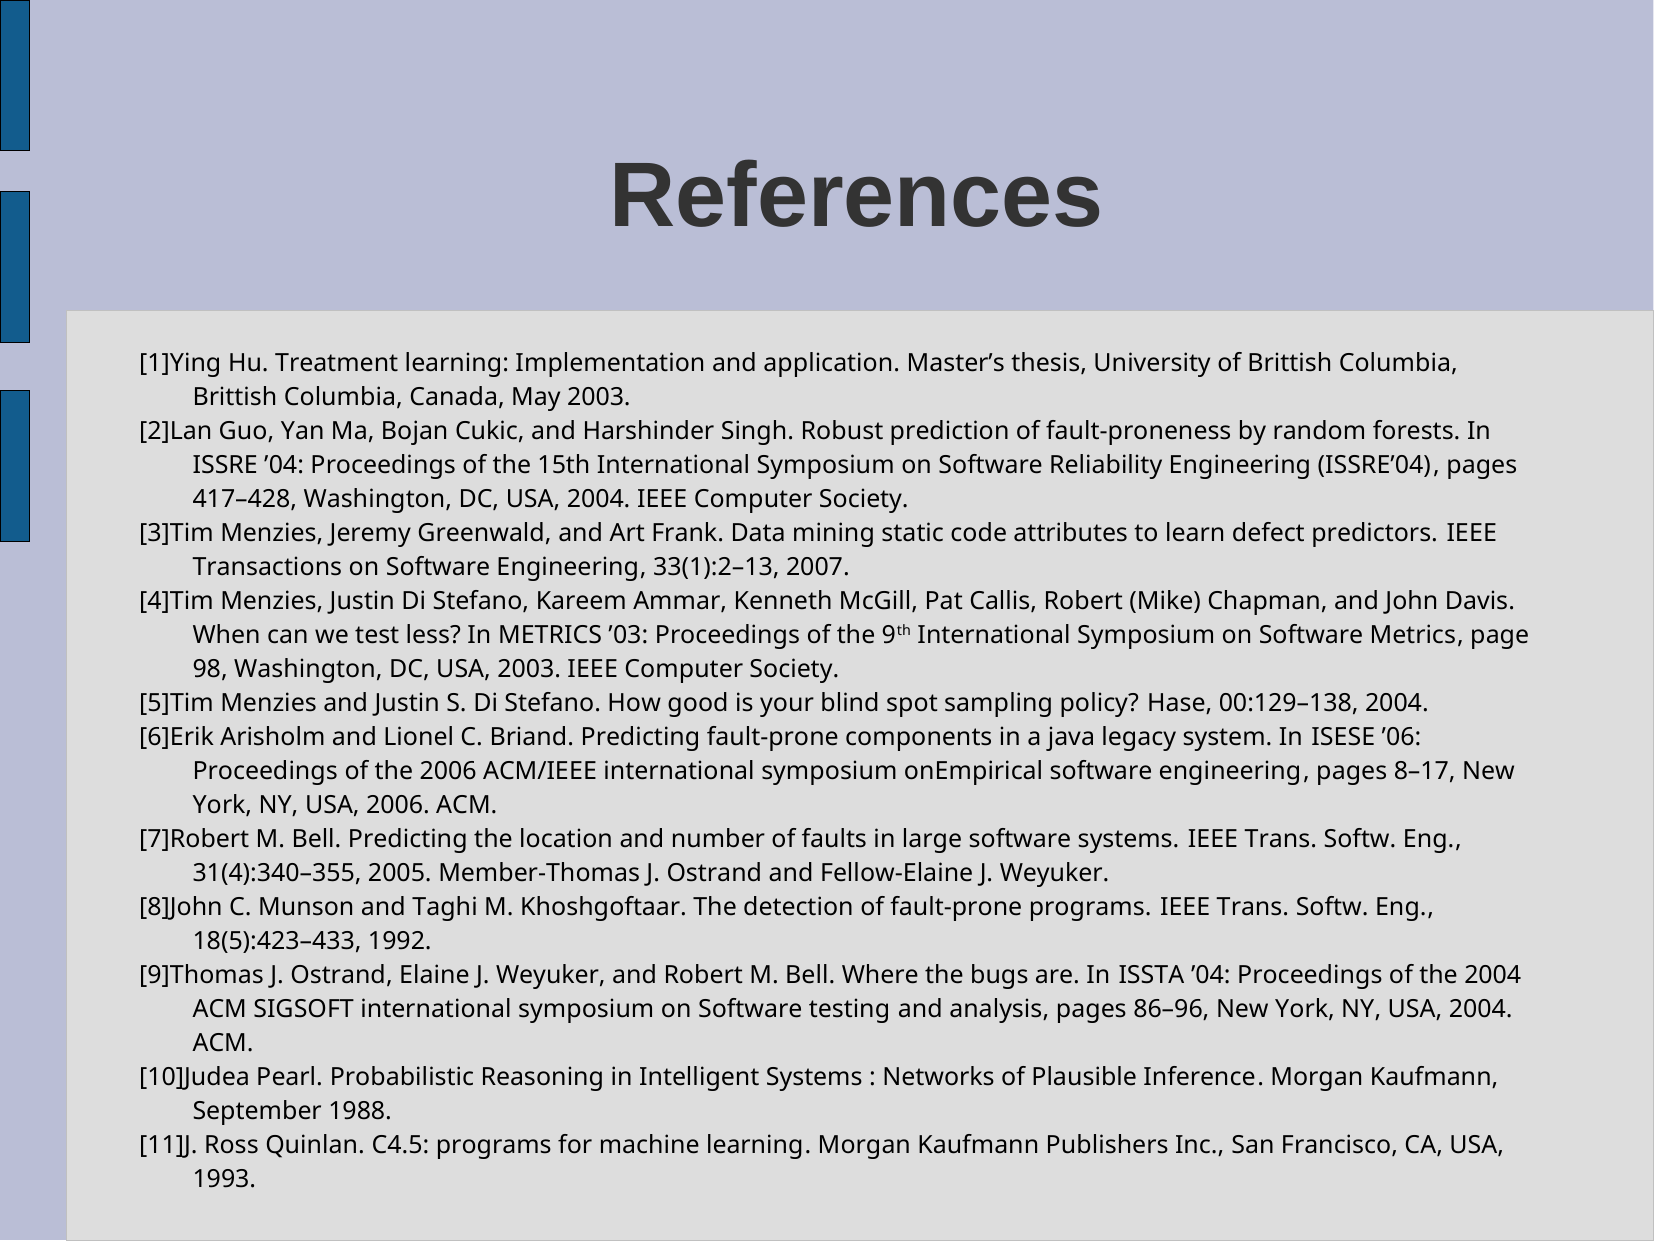

# References
[1]Ying Hu. Treatment learning: Implementation and application. Master’s thesis, University of Brittish Columbia, Brittish Columbia, Canada, May 2003.
[2]Lan Guo, Yan Ma, Bojan Cukic, and Harshinder Singh. Robust prediction of fault-proneness by random forests. In ISSRE ’04: Proceedings of the 15th International Symposium on Software Reliability Engineering (ISSRE’04), pages 417–428, Washington, DC, USA, 2004. IEEE Computer Society.
[3]Tim Menzies, Jeremy Greenwald, and Art Frank. Data mining static code attributes to learn defect predictors. IEEE Transactions on Software Engineering, 33(1):2–13, 2007.
[4]Tim Menzies, Justin Di Stefano, Kareem Ammar, Kenneth McGill, Pat Callis, Robert (Mike) Chapman, and John Davis. When can we test less? In METRICS ’03: Proceedings of the 9th International Symposium on Software Metrics, page 98, Washington, DC, USA, 2003. IEEE Computer Society.
[5]Tim Menzies and Justin S. Di Stefano. How good is your blind spot sampling policy? Hase, 00:129–138, 2004.
[6]Erik Arisholm and Lionel C. Briand. Predicting fault-prone components in a java legacy system. In ISESE ’06: Proceedings of the 2006 ACM/IEEE international symposium onEmpirical software engineering, pages 8–17, New York, NY, USA, 2006. ACM.
[7]Robert M. Bell. Predicting the location and number of faults in large software systems. IEEE Trans. Softw. Eng., 31(4):340–355, 2005. Member-Thomas J. Ostrand and Fellow-Elaine J. Weyuker.
[8]John C. Munson and Taghi M. Khoshgoftaar. The detection of fault-prone programs. IEEE Trans. Softw. Eng., 18(5):423–433, 1992.
[9]Thomas J. Ostrand, Elaine J. Weyuker, and Robert M. Bell. Where the bugs are. In ISSTA ’04: Proceedings of the 2004 ACM SIGSOFT international symposium on Software testing and analysis, pages 86–96, New York, NY, USA, 2004. ACM.
[10]Judea Pearl. Probabilistic Reasoning in Intelligent Systems : Networks of Plausible Inference. Morgan Kaufmann, September 1988.
[11]J. Ross Quinlan. C4.5: programs for machine learning. Morgan Kaufmann Publishers Inc., San Francisco, CA, USA, 1993.